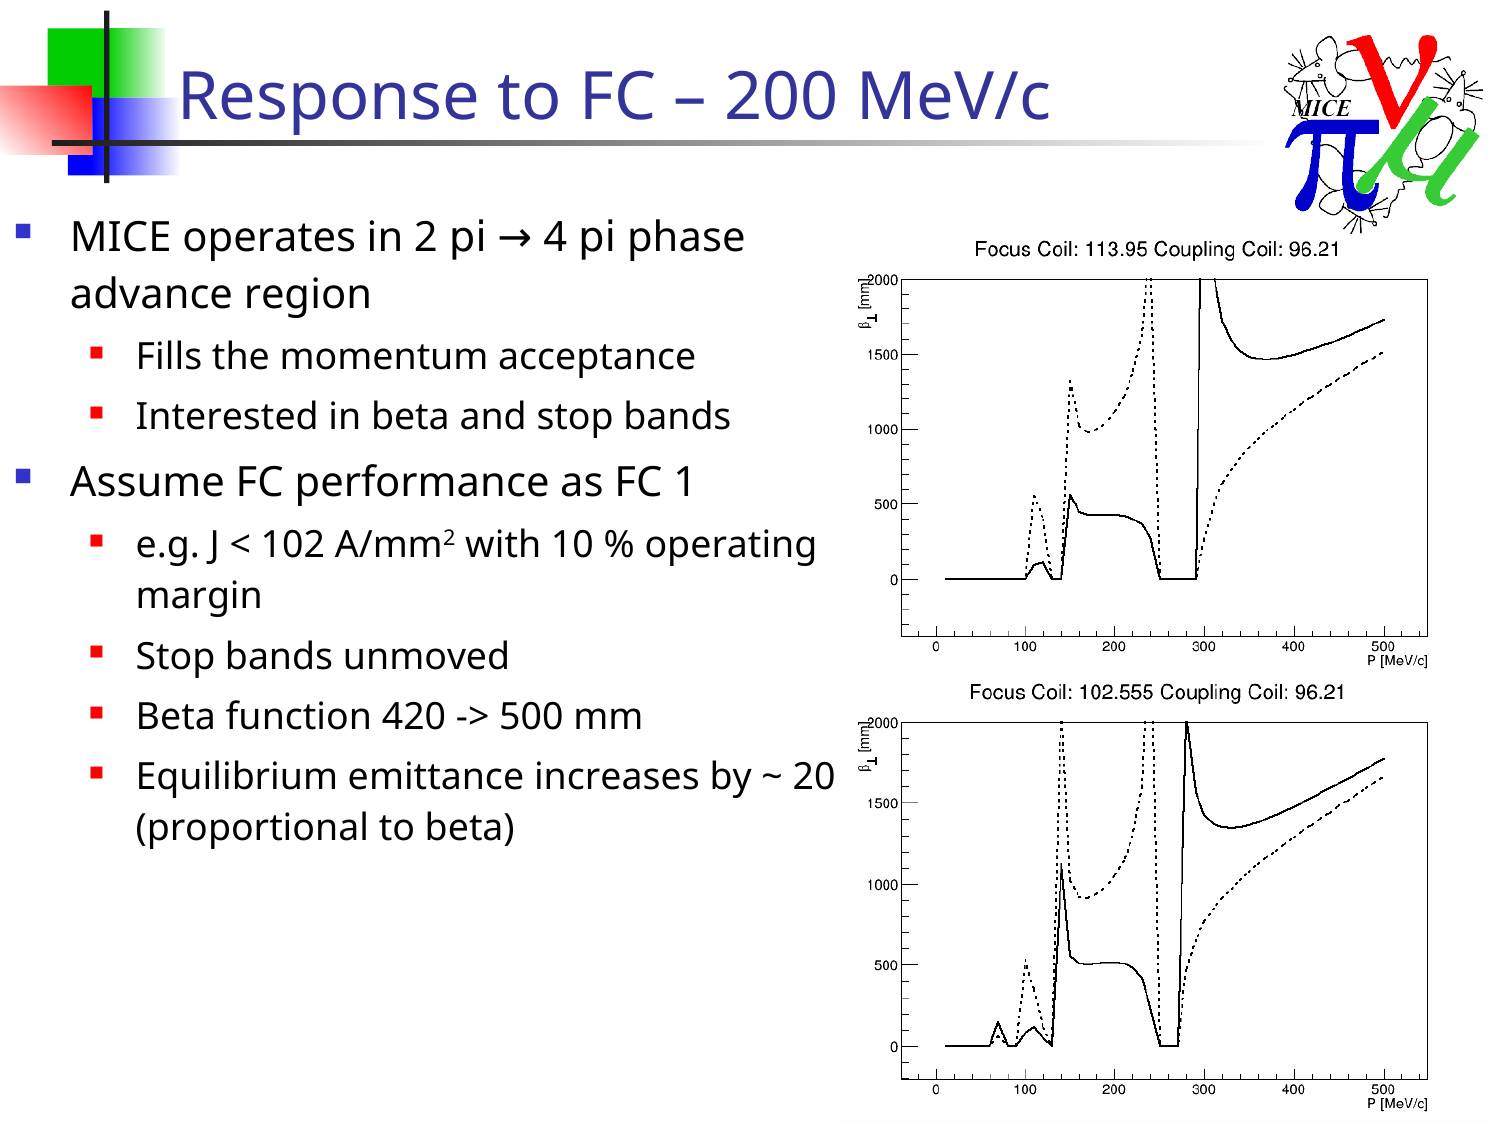

# Response to FC – 200 MeV/c
MICE operates in 2 pi → 4 pi phase advance region
Fills the momentum acceptance
Interested in beta and stop bands
Assume FC performance as FC 1
e.g. J < 102 A/mm2 with 10 % operating margin
Stop bands unmoved
Beta function 420 -> 500 mm
Equilibrium emittance increases by ~ 20% (proportional to beta)